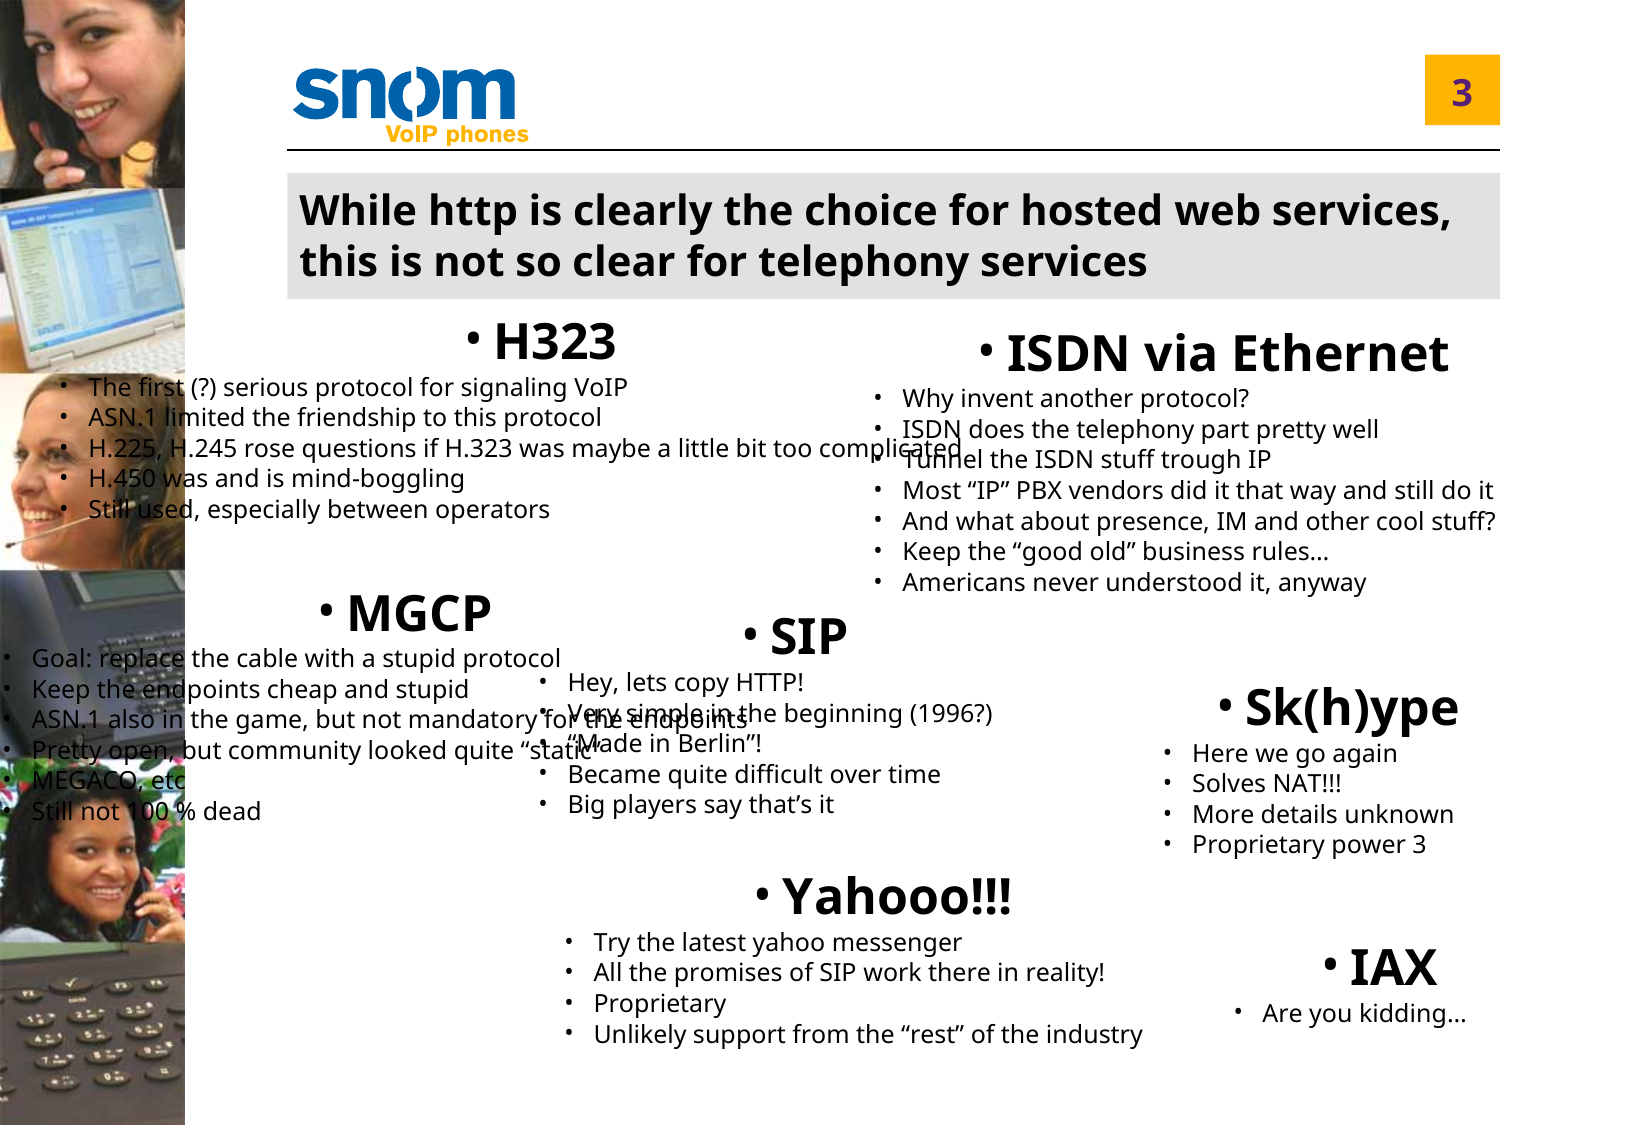

3
# While http is clearly the choice for hosted web services, this is not so clear for telephony services
H323
The first (?) serious protocol for signaling VoIP
ASN.1 limited the friendship to this protocol
H.225, H.245 rose questions if H.323 was maybe a little bit too complicated
H.450 was and is mind-boggling
Still used, especially between operators
ISDN via Ethernet
Why invent another protocol?
ISDN does the telephony part pretty well
Tunnel the ISDN stuff trough IP
Most “IP” PBX vendors did it that way and still do it
And what about presence, IM and other cool stuff?
Keep the “good old” business rules…
Americans never understood it, anyway
MGCP
Goal: replace the cable with a stupid protocol
Keep the endpoints cheap and stupid
ASN.1 also in the game, but not mandatory for the endpoints
Pretty open, but community looked quite “static”
MEGACO, etc
Still not 100 % dead
SIP
Hey, lets copy HTTP!
Very simple in the beginning (1996?)
“Made in Berlin”!
Became quite difficult over time
Big players say that’s it
Sk(h)ype
Here we go again
Solves NAT!!!
More details unknown
Proprietary power 3
Yahooo!!!
Try the latest yahoo messenger
All the promises of SIP work there in reality!
Proprietary
Unlikely support from the “rest” of the industry
IAX
Are you kidding…